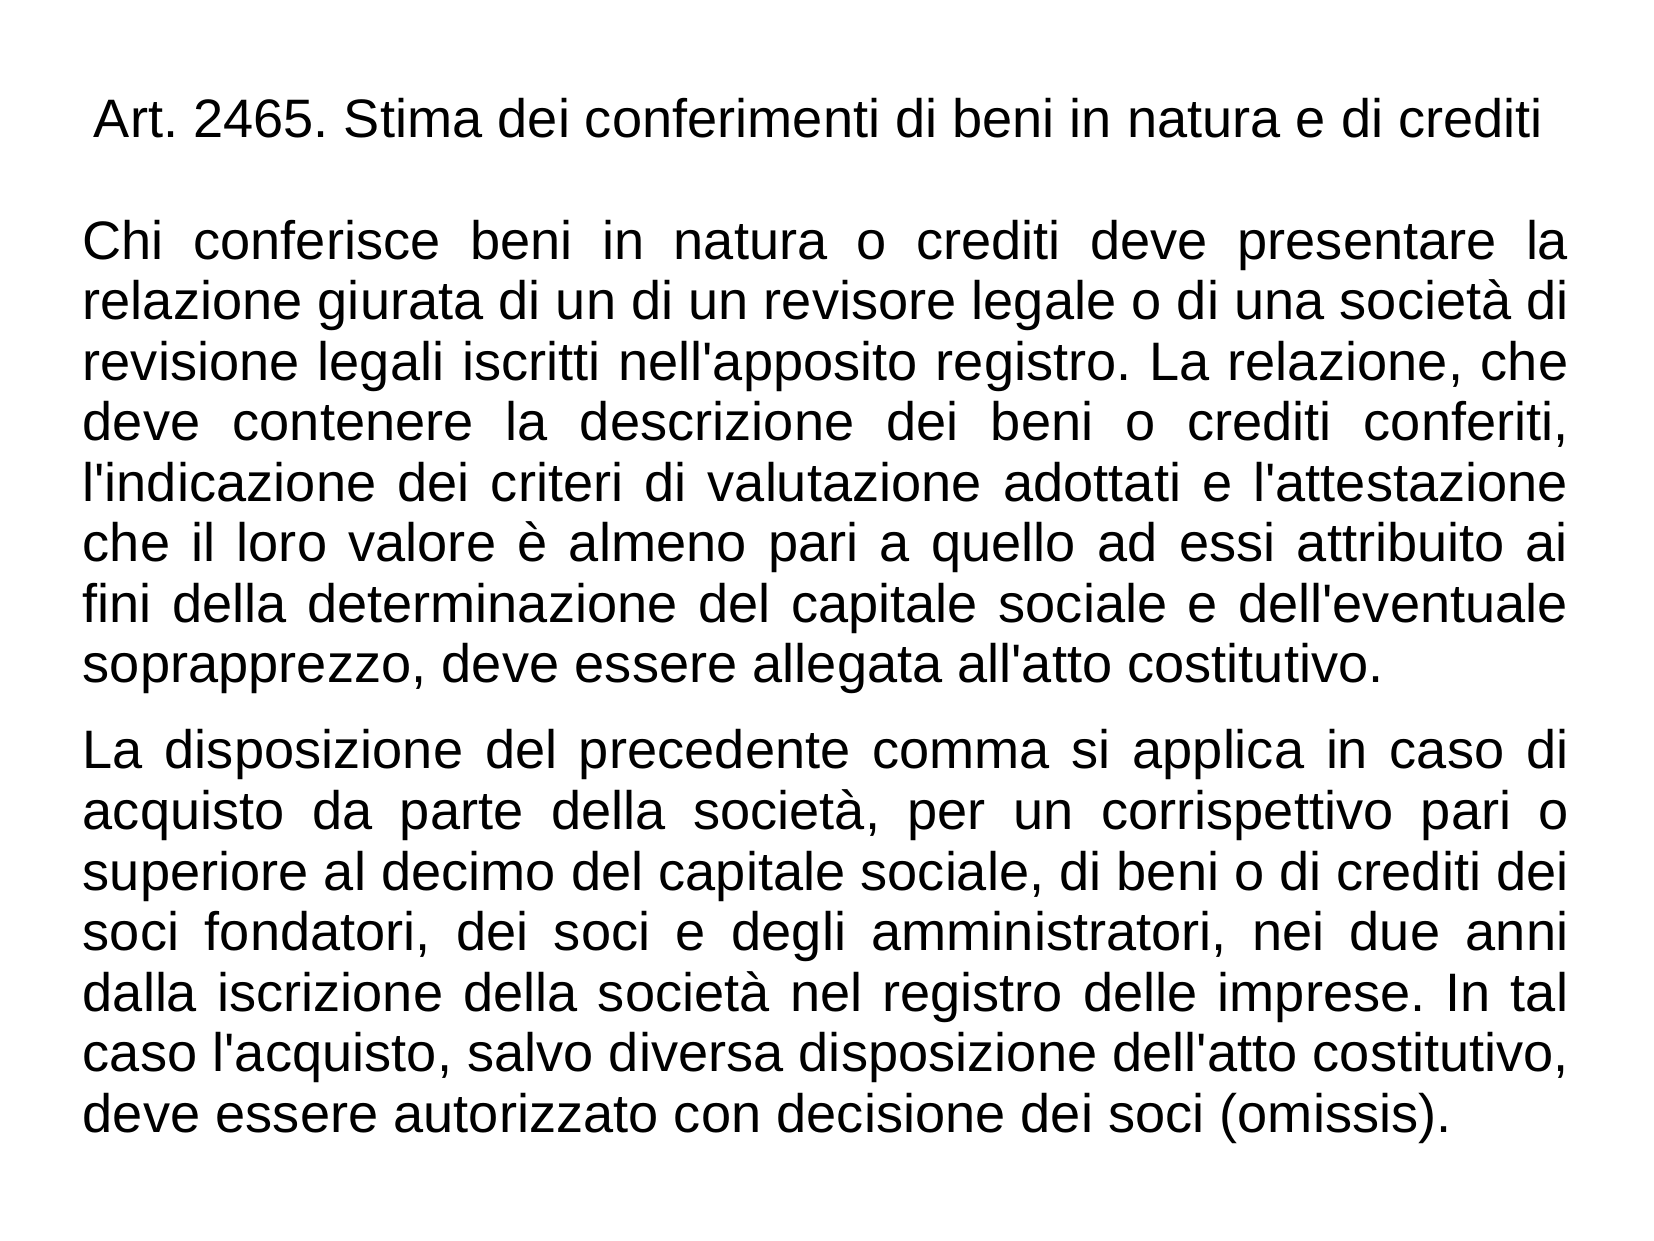

# Art. 2465. Stima dei conferimenti di beni in natura e di crediti
Chi conferisce beni in natura o crediti deve presentare la relazione giurata di un di un revisore legale o di una società di revisione legali iscritti nell'apposito registro. La relazione, che deve contenere la descrizione dei beni o crediti conferiti, l'indicazione dei criteri di valutazione adottati e l'attestazione che il loro valore è almeno pari a quello ad essi attribuito ai fini della determinazione del capitale sociale e dell'eventuale soprapprezzo, deve essere allegata all'atto costitutivo.
La disposizione del precedente comma si applica in caso di acquisto da parte della società, per un corrispettivo pari o superiore al decimo del capitale sociale, di beni o di crediti dei soci fondatori, dei soci e degli amministratori, nei due anni dalla iscrizione della società nel registro delle imprese. In tal caso l'acquisto, salvo diversa disposizione dell'atto costitutivo, deve essere autorizzato con decisione dei soci (omissis).